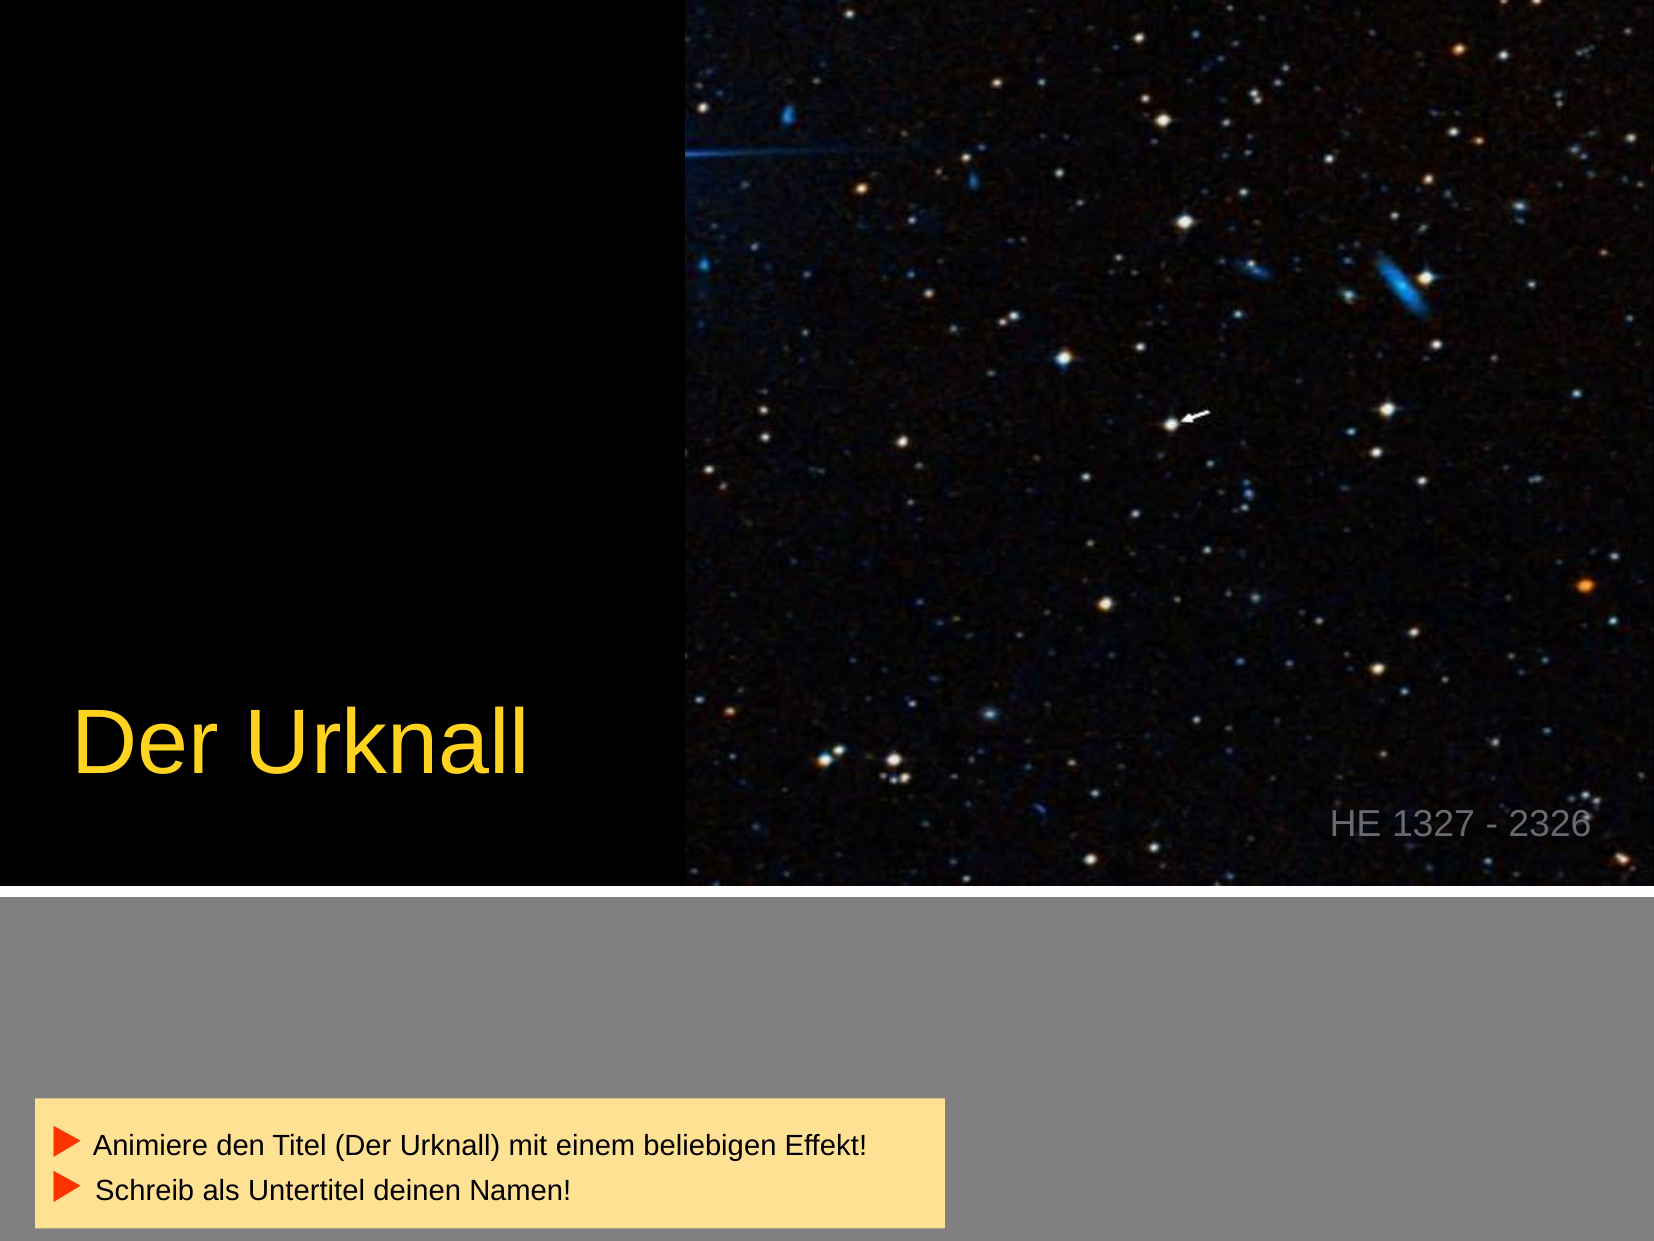

# Der Urknall
HE 1327 - 2326
 Animiere den Titel (Der Urknall) mit einem beliebigen Effekt!
 Schreib als Untertitel deinen Namen!